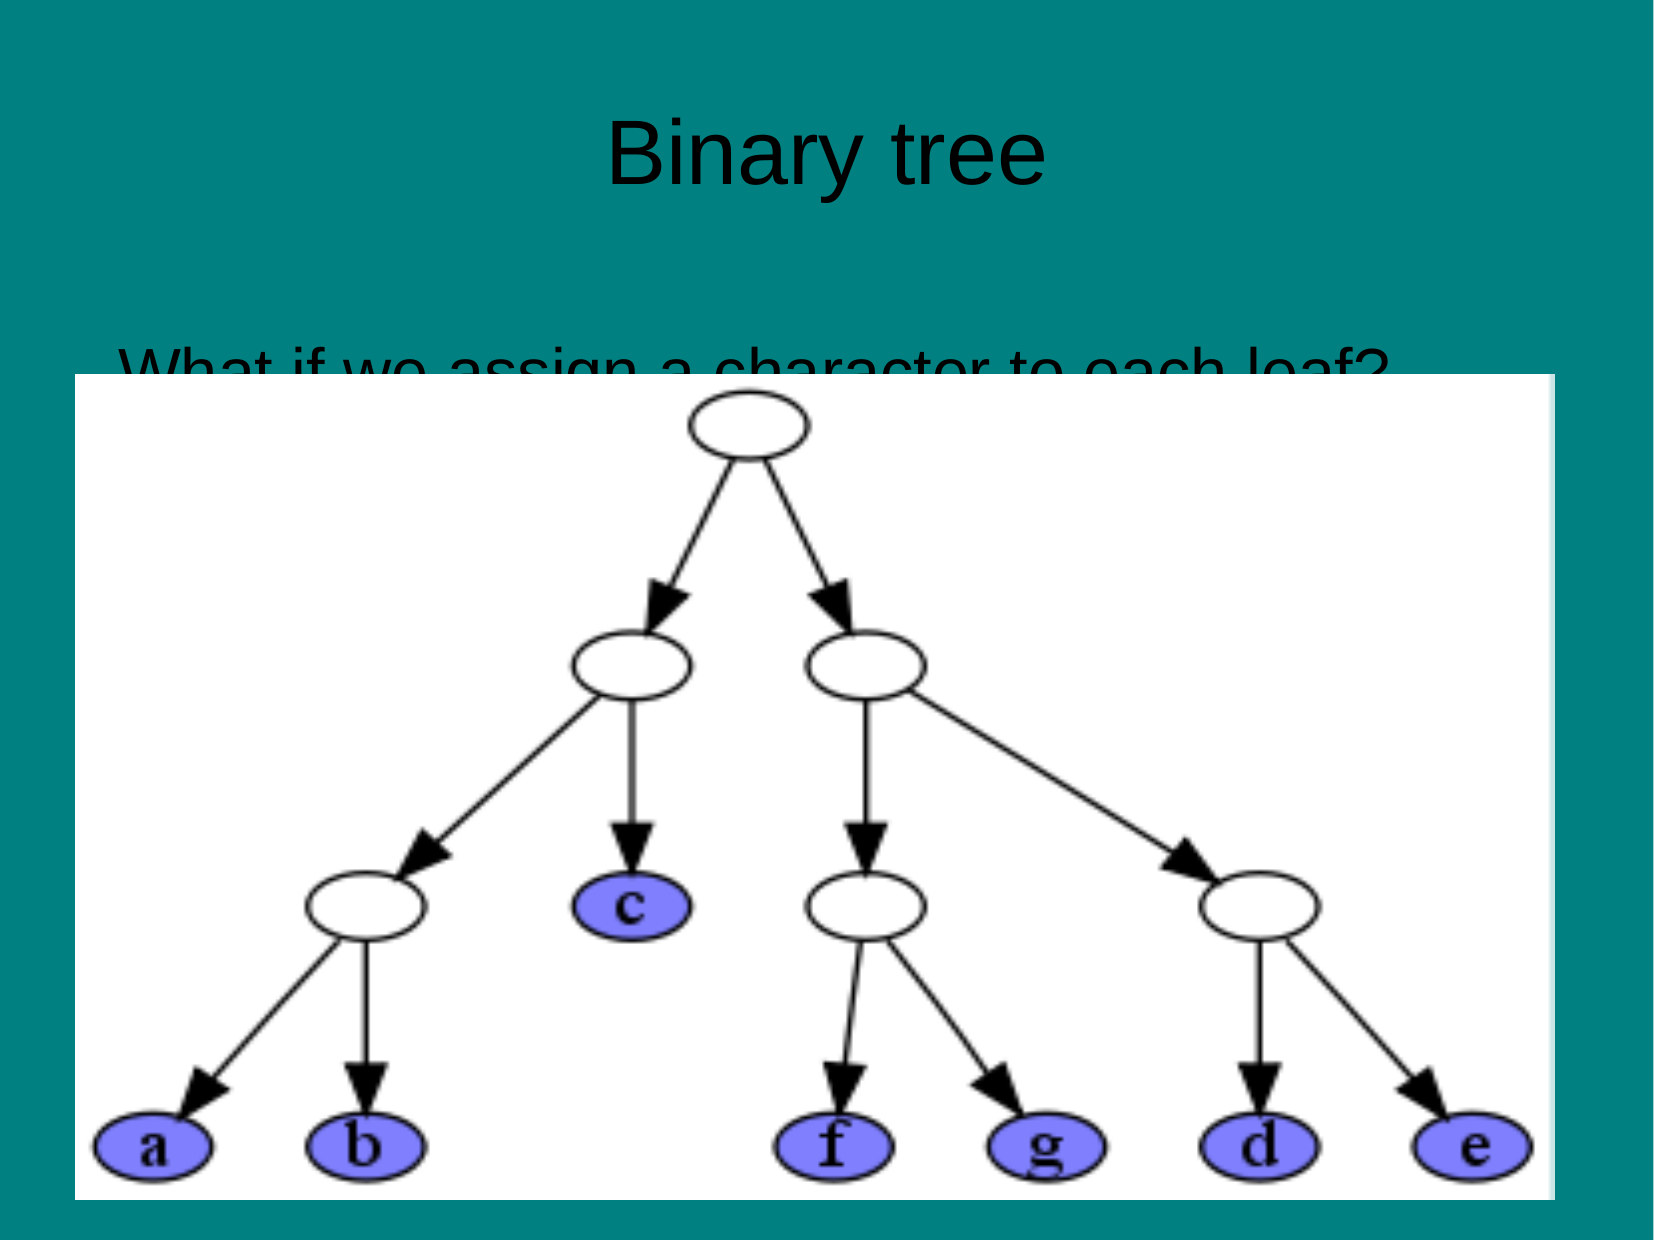

# Binary tree
What if we assign a character to each leaf?